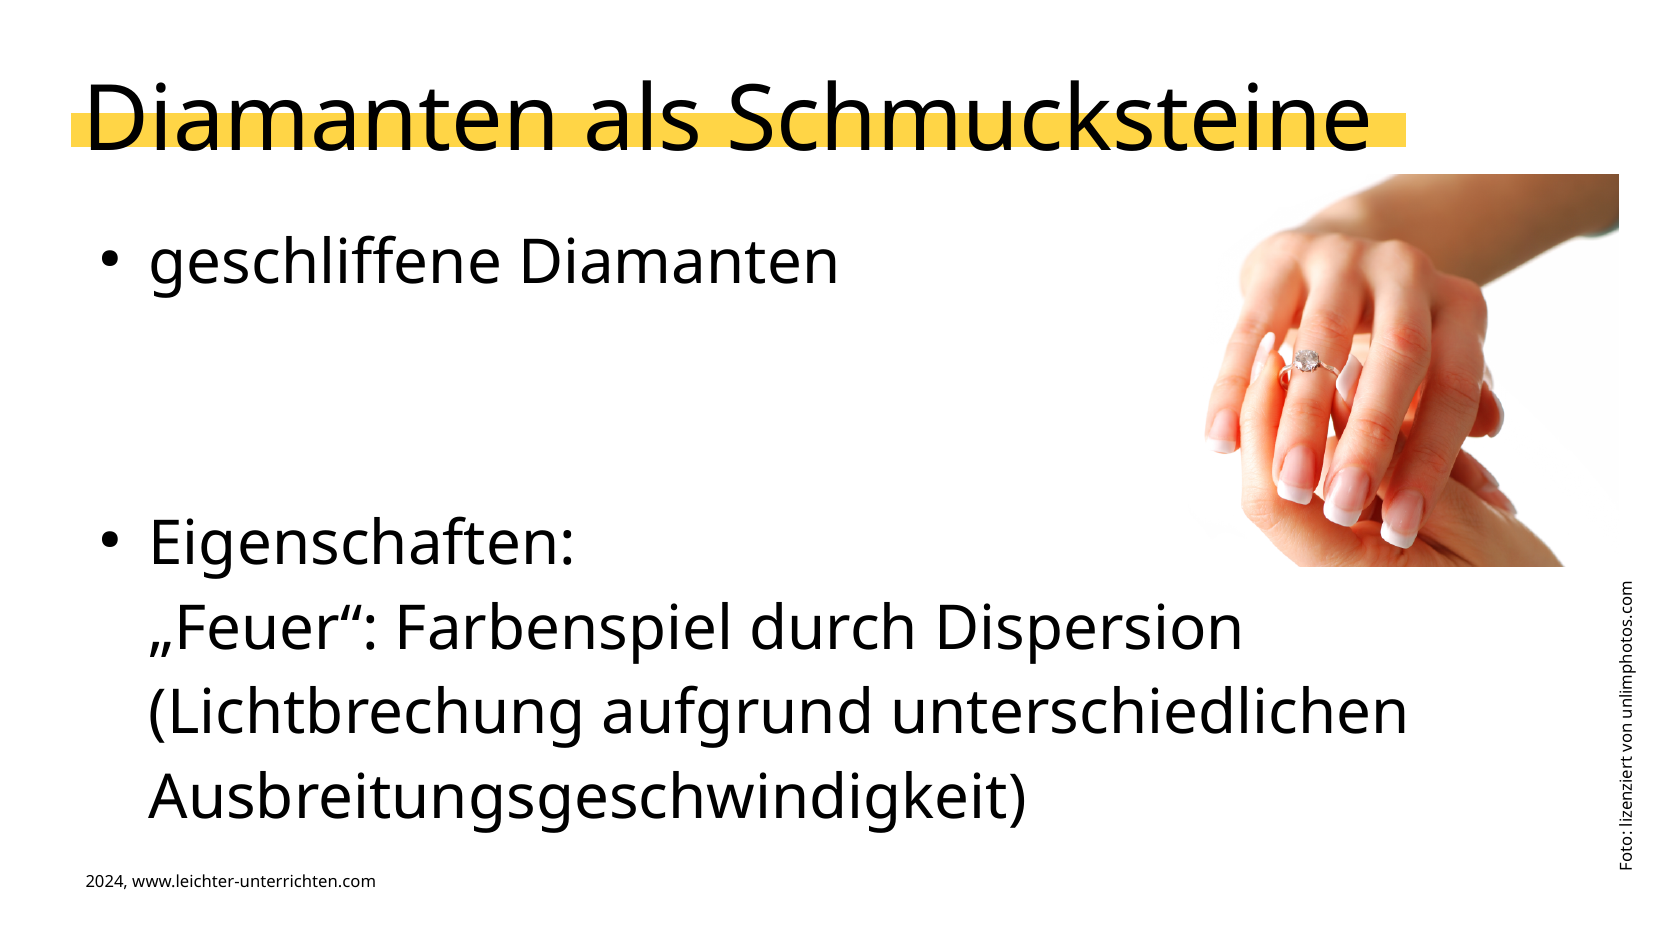

# Diamanten als Schmucksteine
geschliffene Diamanten
Eigenschaften:
„Feuer“: Farbenspiel durch Dispersion
(Lichtbrechung aufgrund unterschiedlichen Ausbreitungsgeschwindigkeit)
Foto: lizenziert von unlimphotos.com